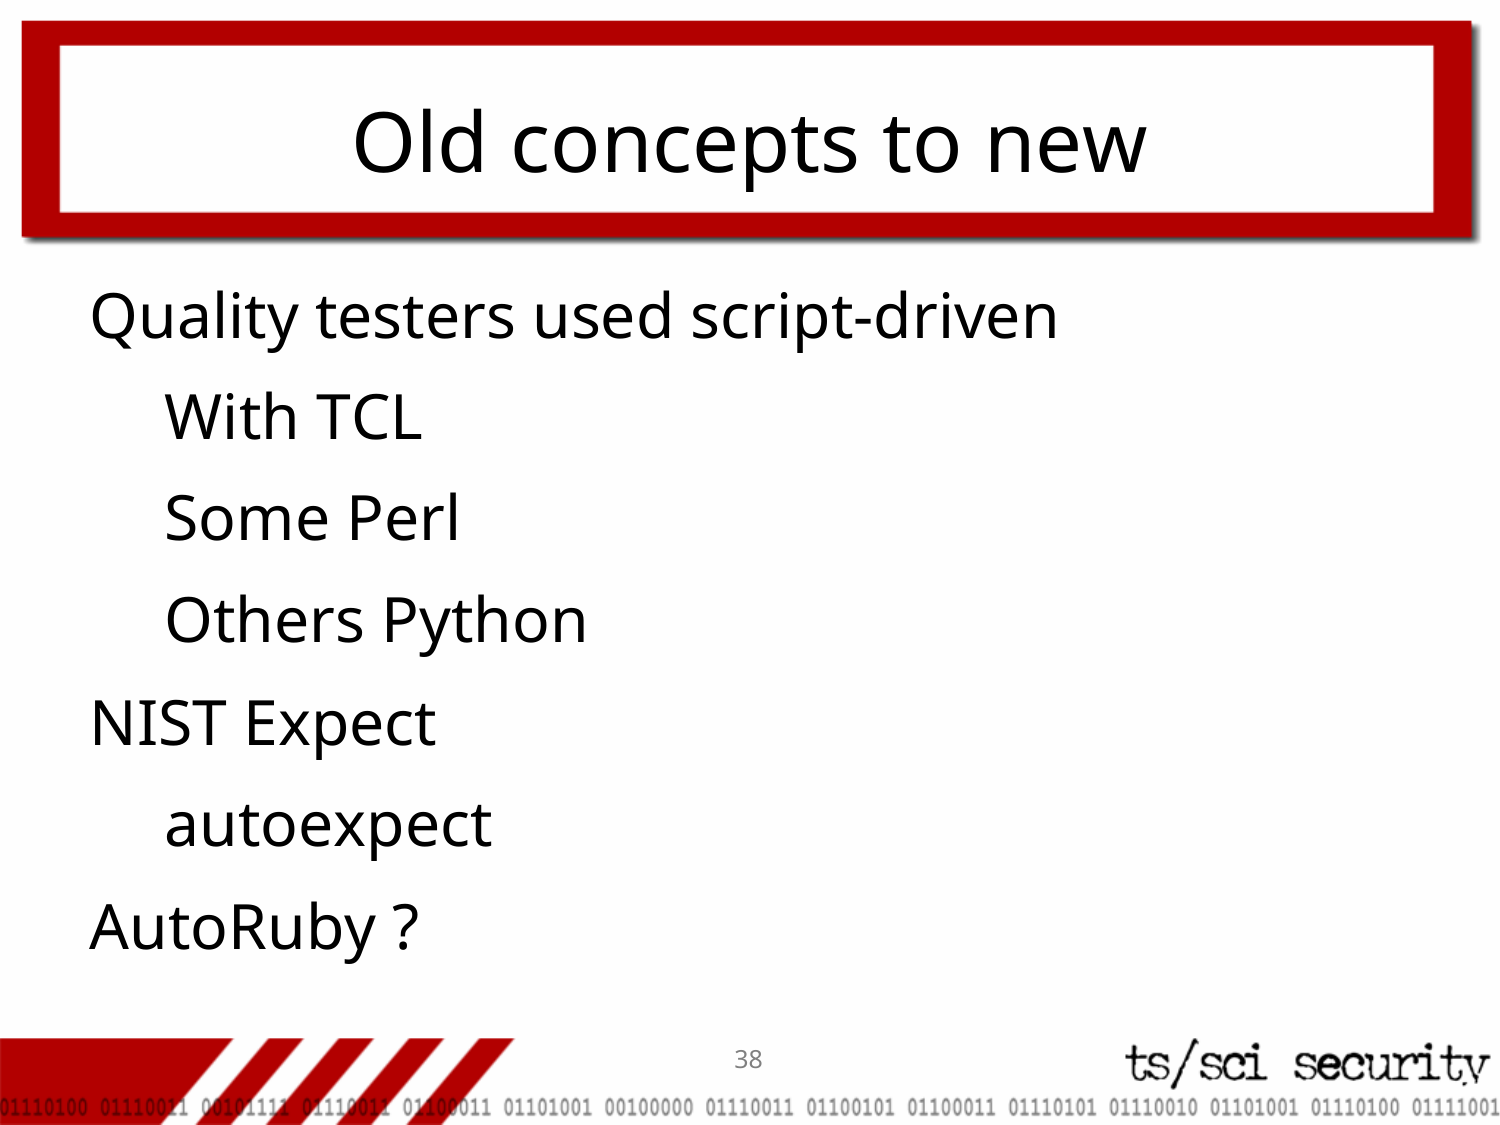

# Old concepts to new
Quality testers used script-driven
With TCL
Some Perl
Others Python
NIST Expect
autoexpect
AutoRuby ?
38